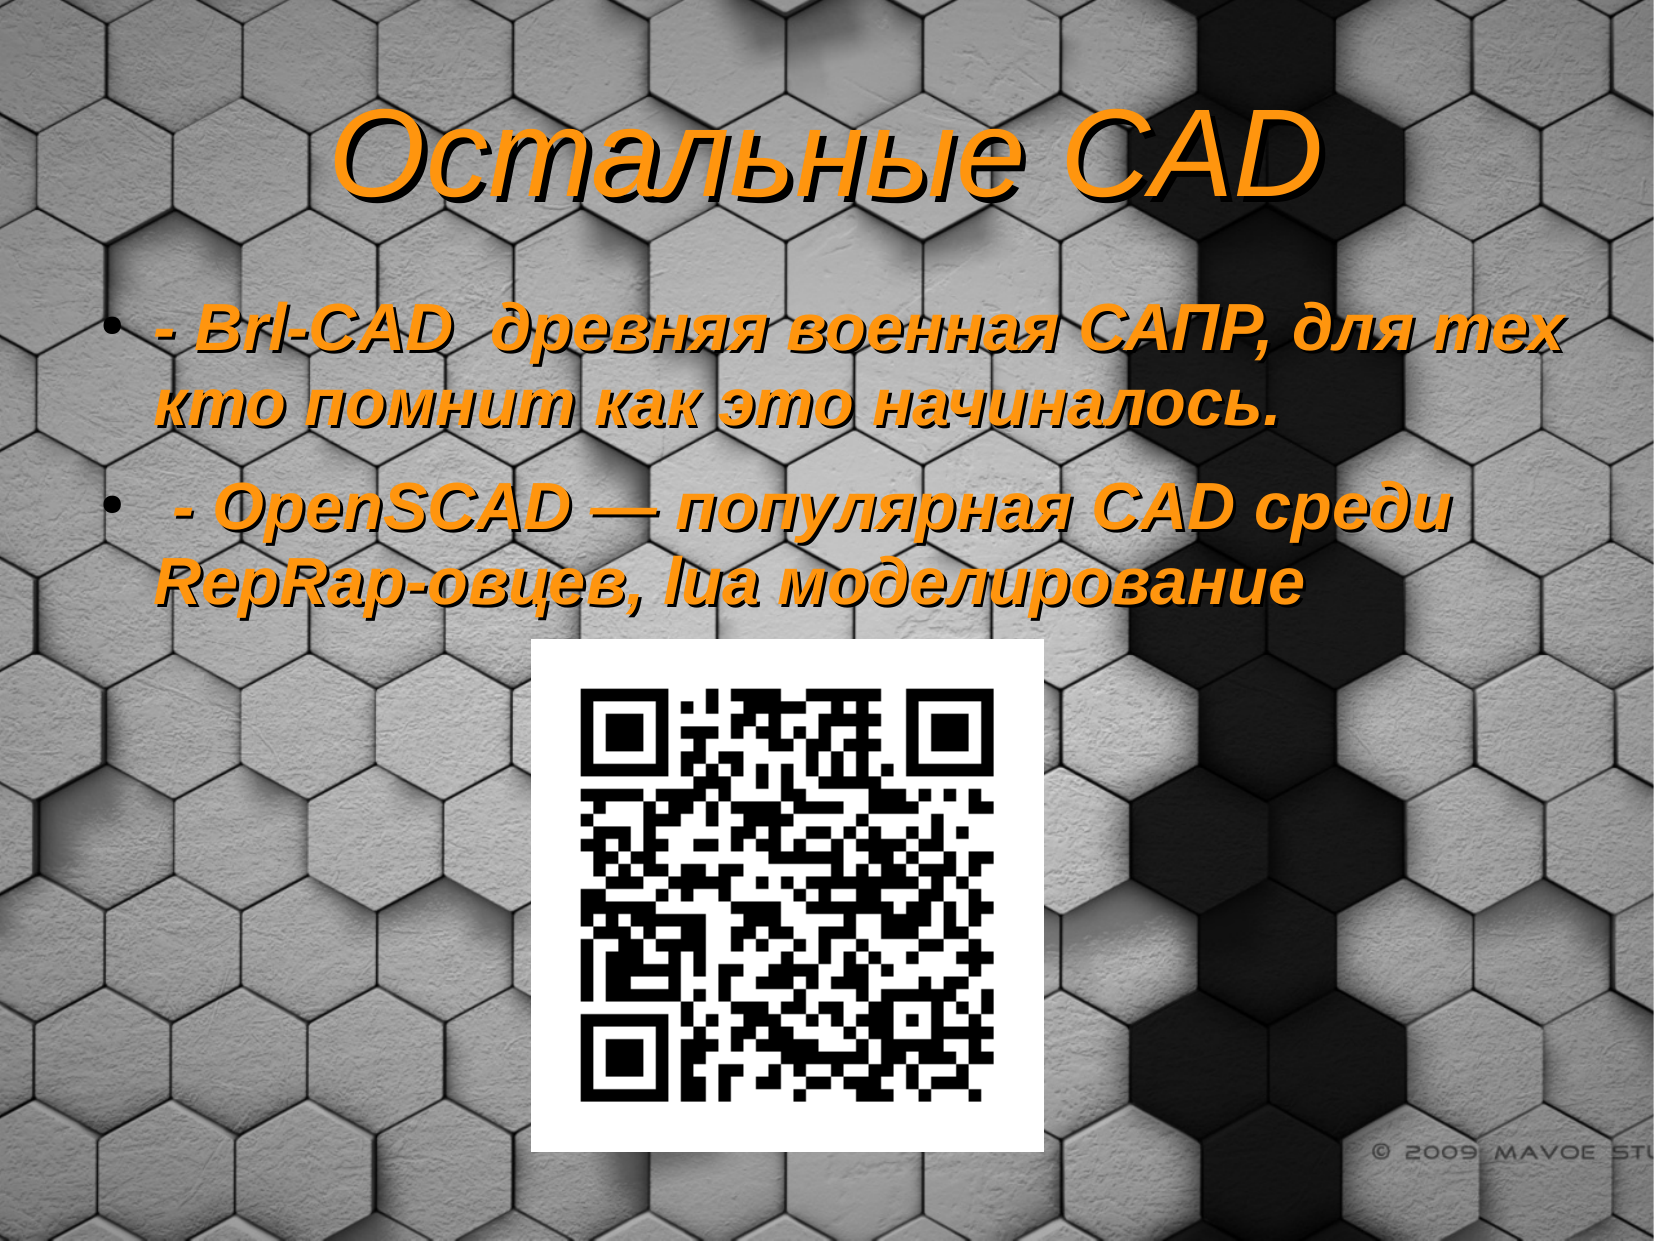

# Остальные CAD
- Brl-CAD древняя военная САПР, для тех кто помнит как это начиналось.
 - OpenSCAD — популярная CAD среди RepRap-овцев, lua моделирование